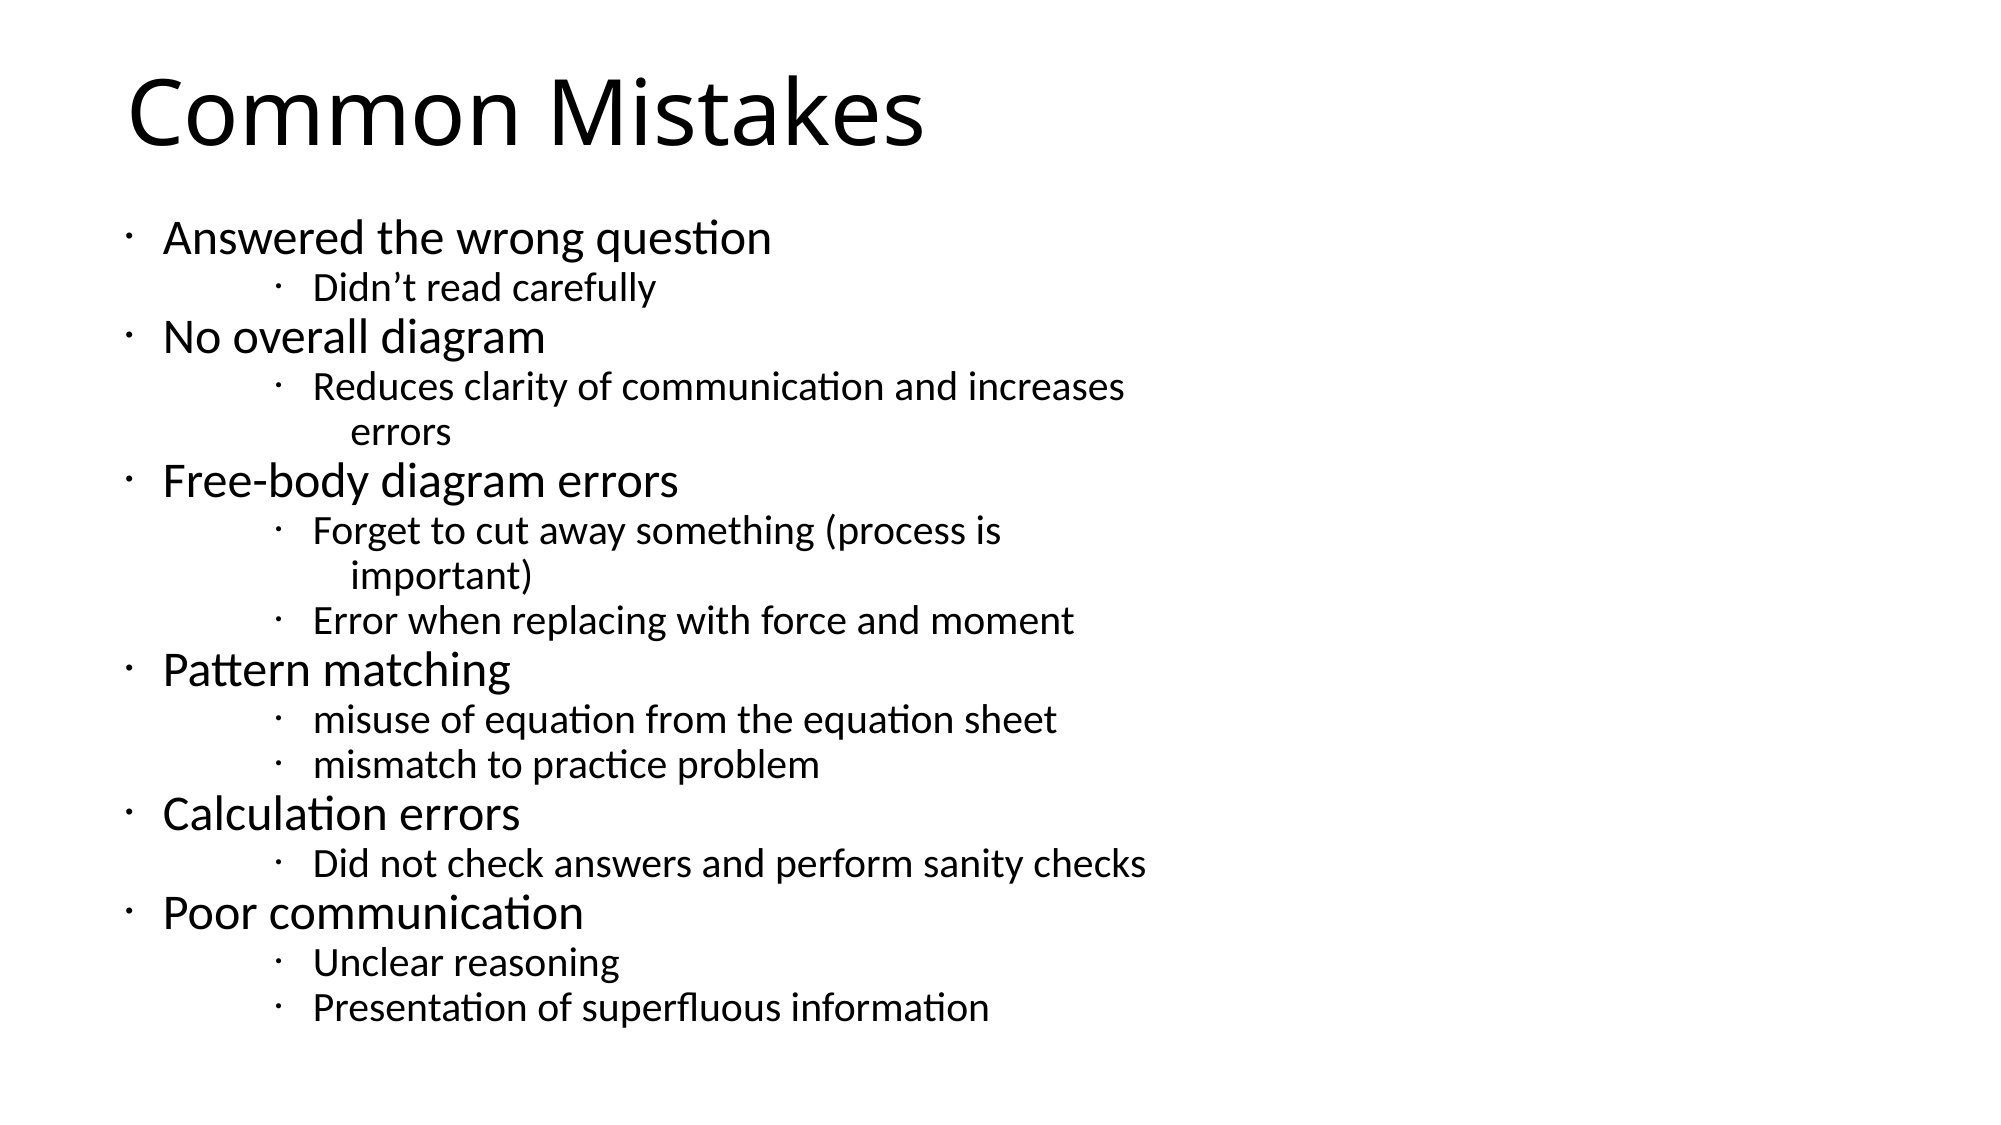

# Common Mistakes
Answered the wrong question
Didn’t read carefully
No overall diagram
Reduces clarity of communication and increases errors
Free-body diagram errors
Forget to cut away something (process is important)
Error when replacing with force and moment
Pattern matching
misuse of equation from the equation sheet
mismatch to practice problem
Calculation errors
Did not check answers and perform sanity checks
Poor communication
Unclear reasoning
Presentation of superfluous information